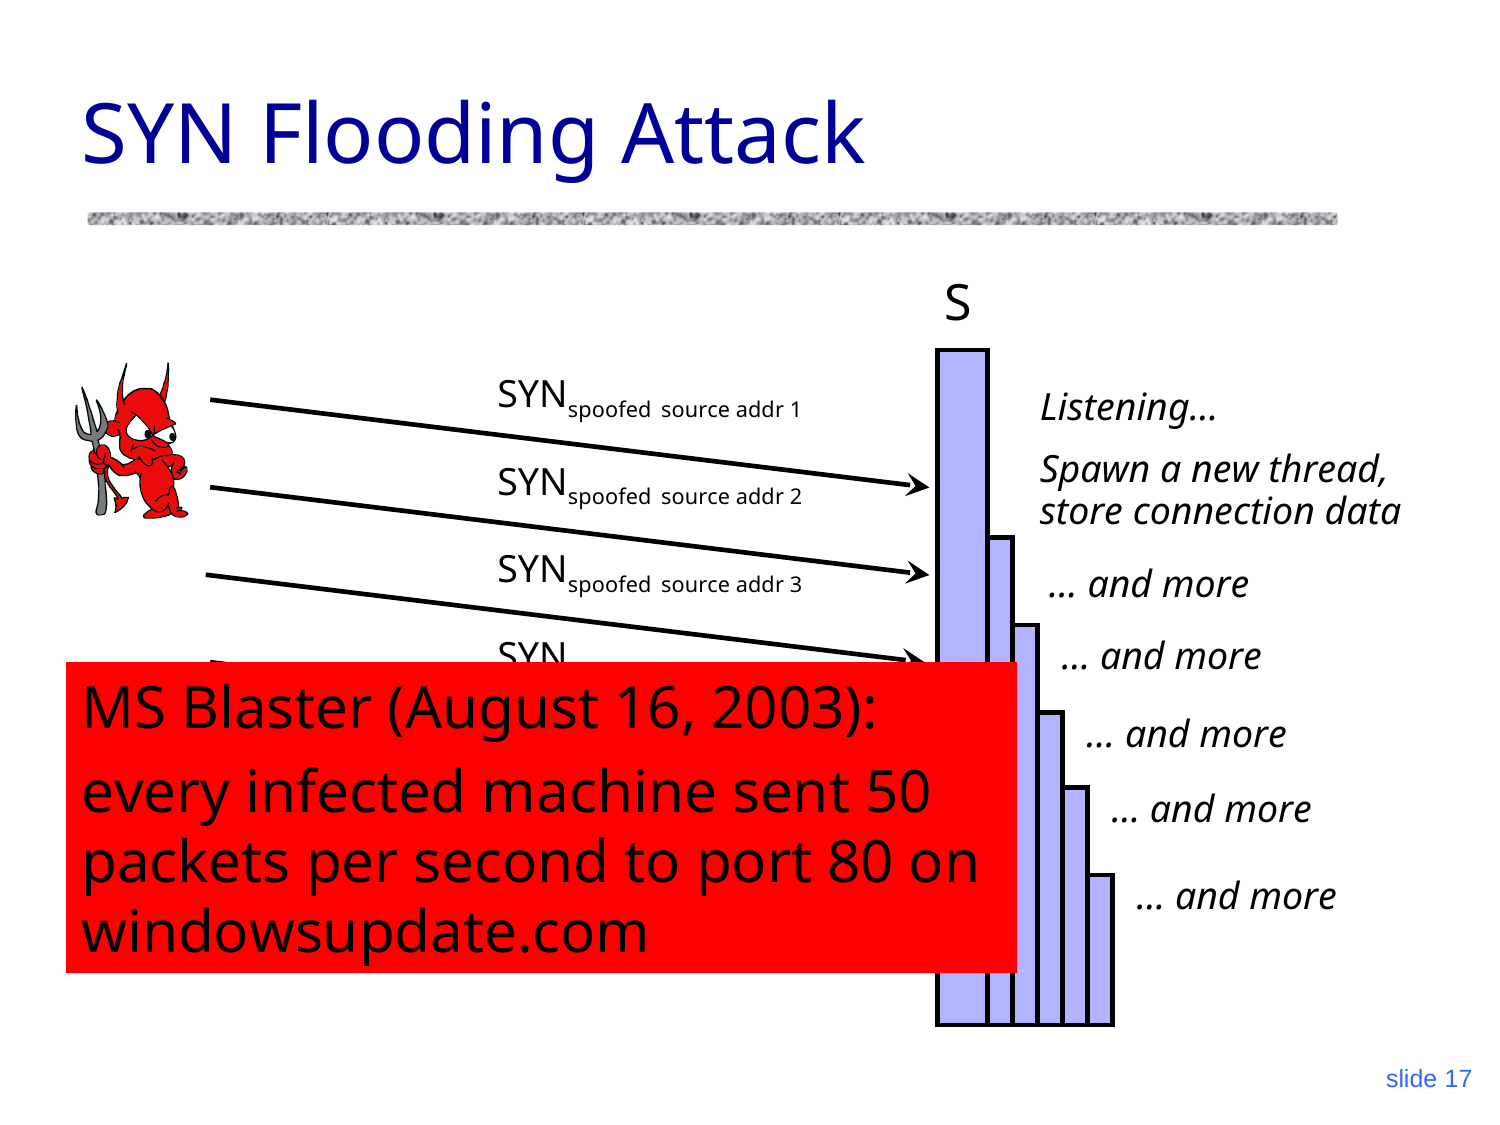

# SYN Flooding Attack
S
SYNspoofed source addr 1
Listening…
Spawn a new thread,
store connection data
SYNspoofed source addr 2
SYNspoofed source addr 3
… and more
SYNspoofed source addr 4
… and more
MS Blaster (August 16, 2003):
every infected machine sent 50 packets per second to port 80 on windowsupdate.com
… and more
SYNspoofed source addr 5
… and more
… and more
slide